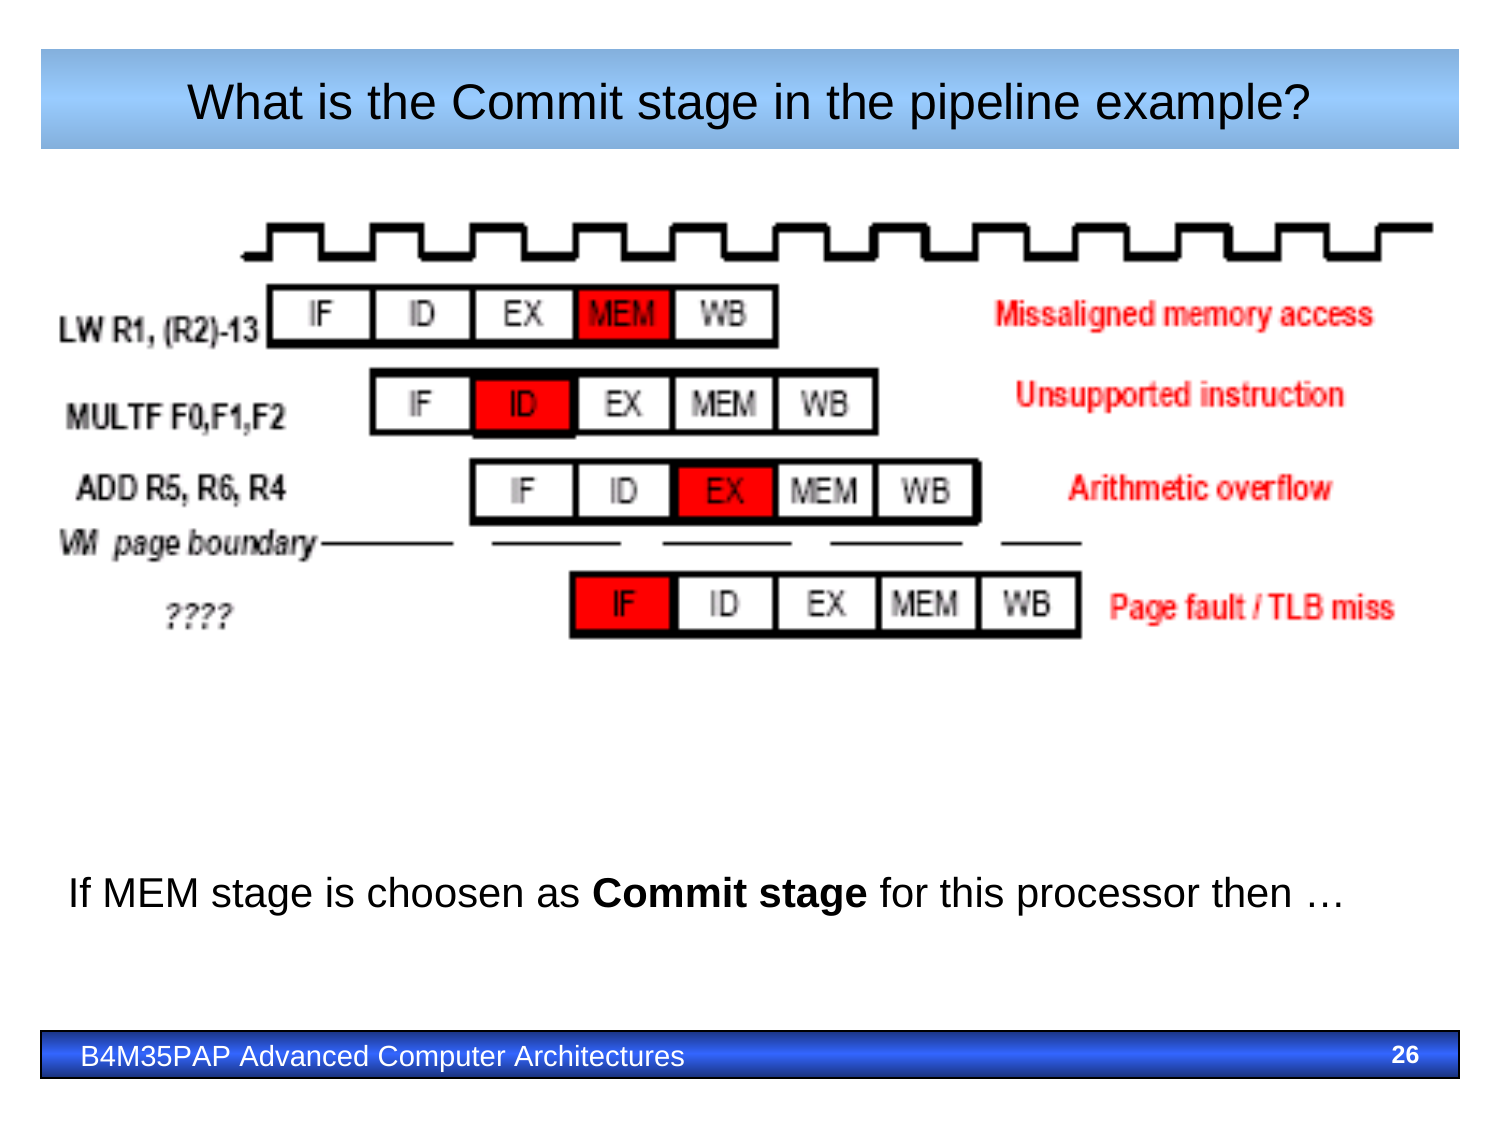

# What is the Commit stage in the pipeline example?
If MEM stage is choosen as Commit stage for this processor then …